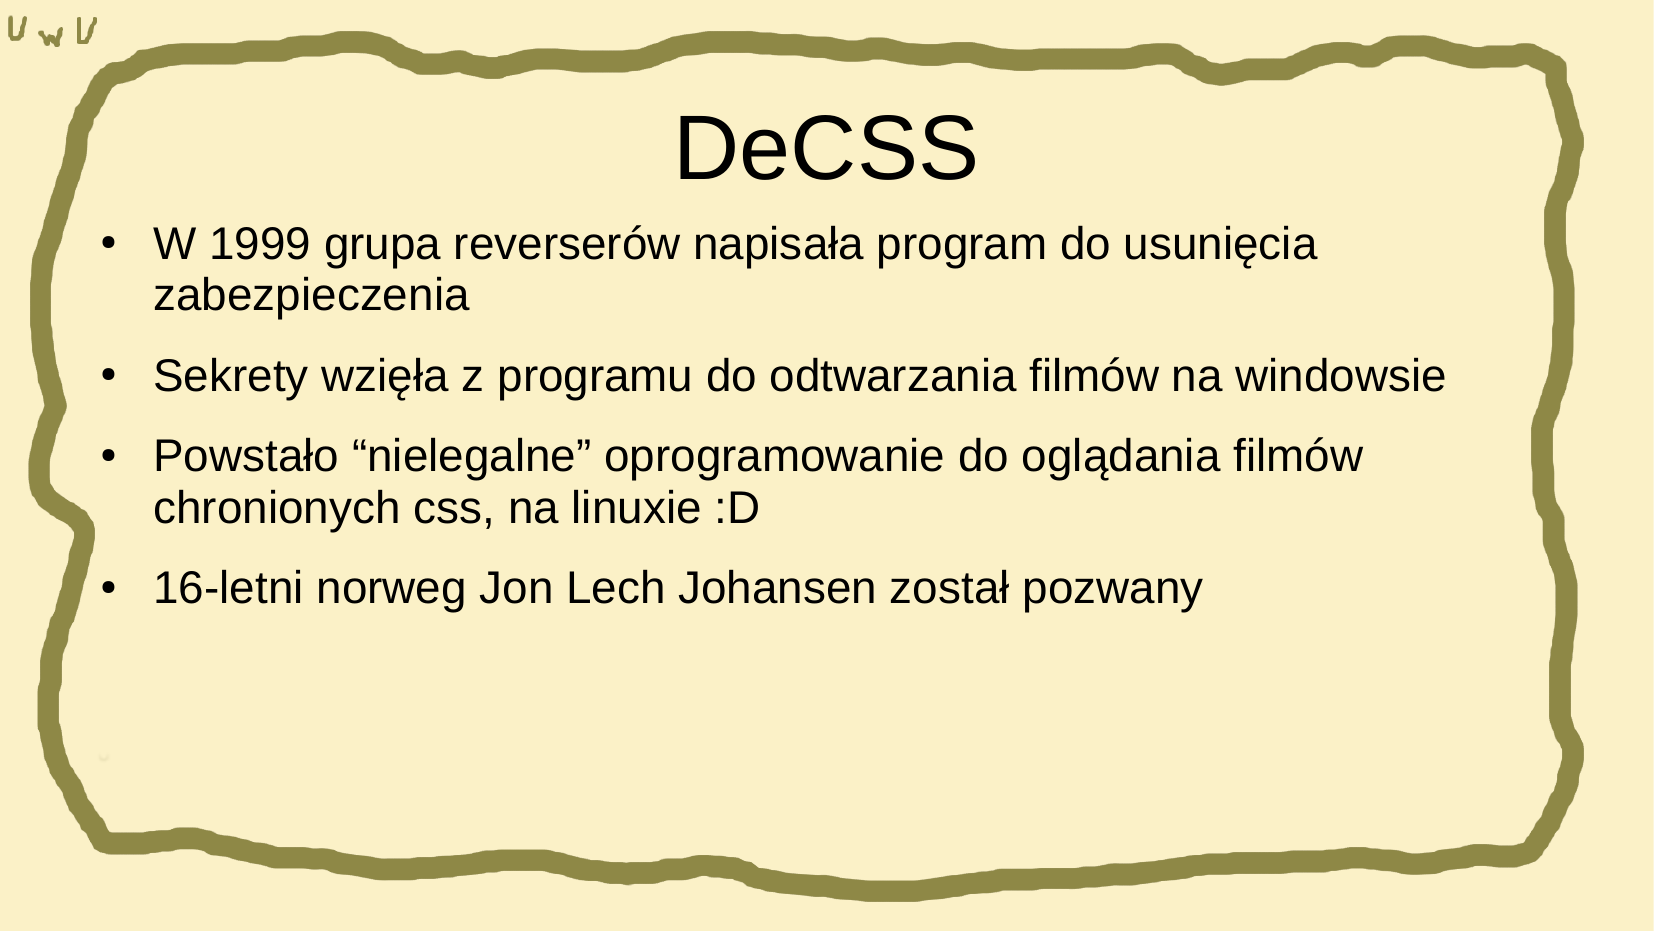

# DeCSS
W 1999 grupa reverserów napisała program do usunięcia zabezpieczenia
Sekrety wzięła z programu do odtwarzania filmów na windowsie
Powstało “nielegalne” oprogramowanie do oglądania filmów chronionych css, na linuxie :D
16-letni norweg Jon Lech Johansen został pozwany